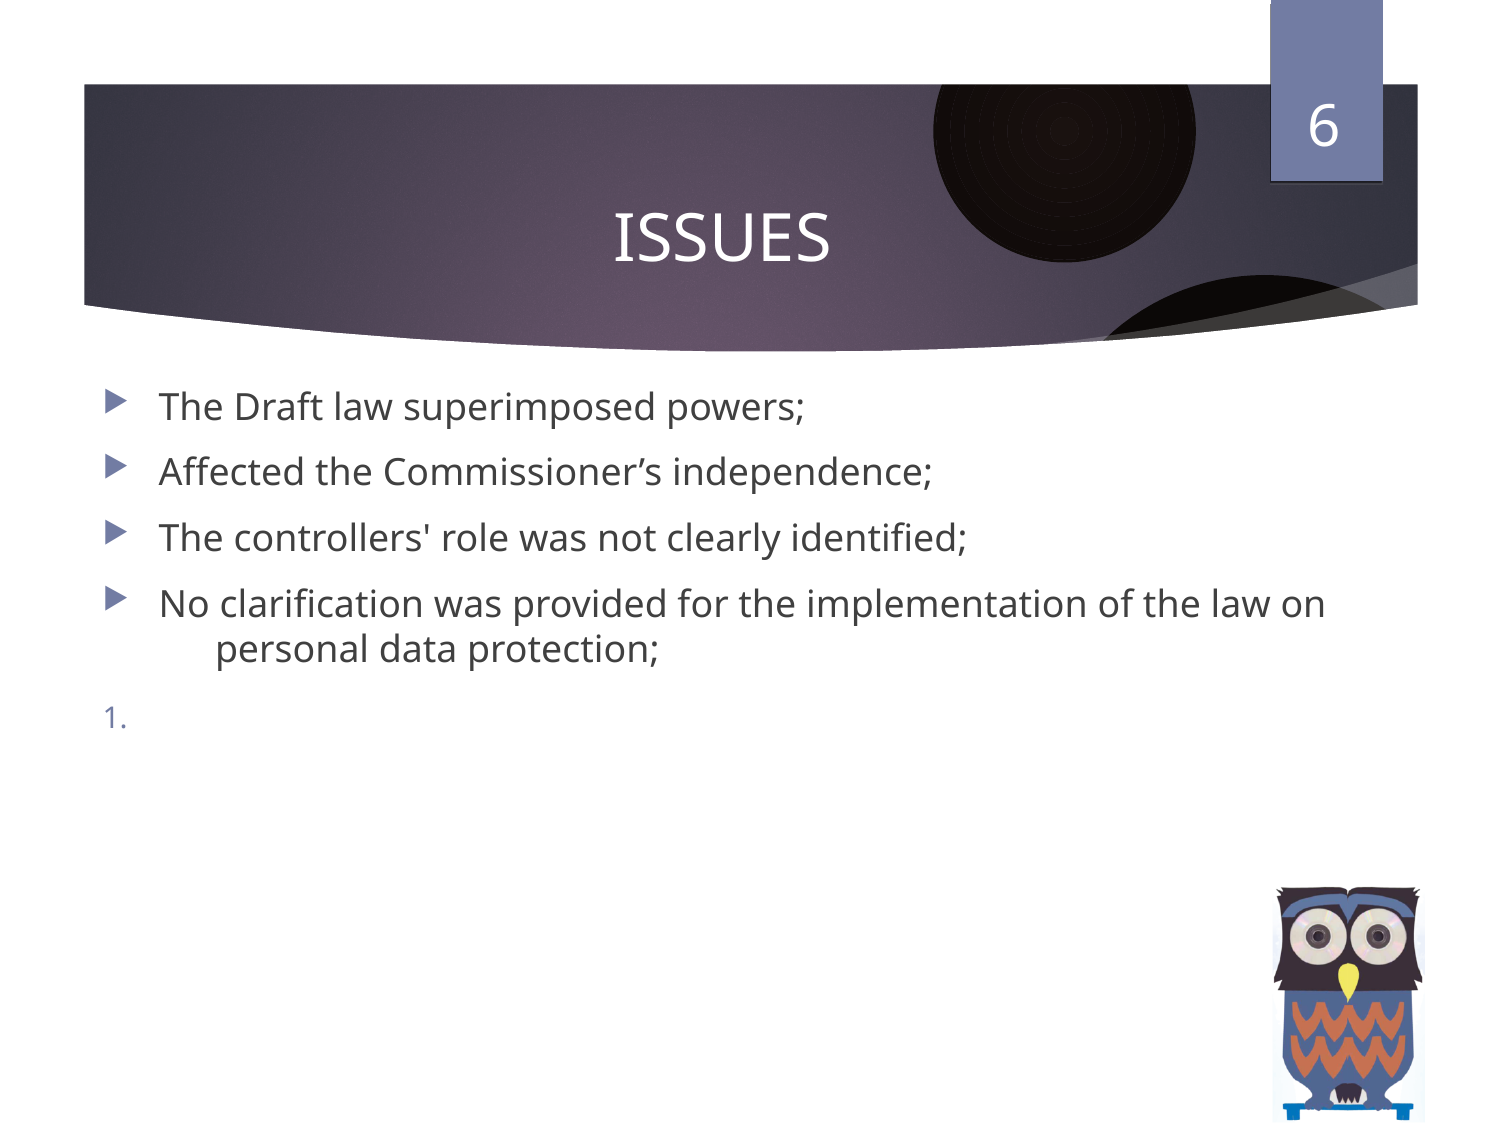

# ISSUES
The Draft law superimposed powers;
Affected the Commissioner’s independence;
The controllers' role was not clearly identified;
No clarification was provided for the implementation of the law on personal data protection;